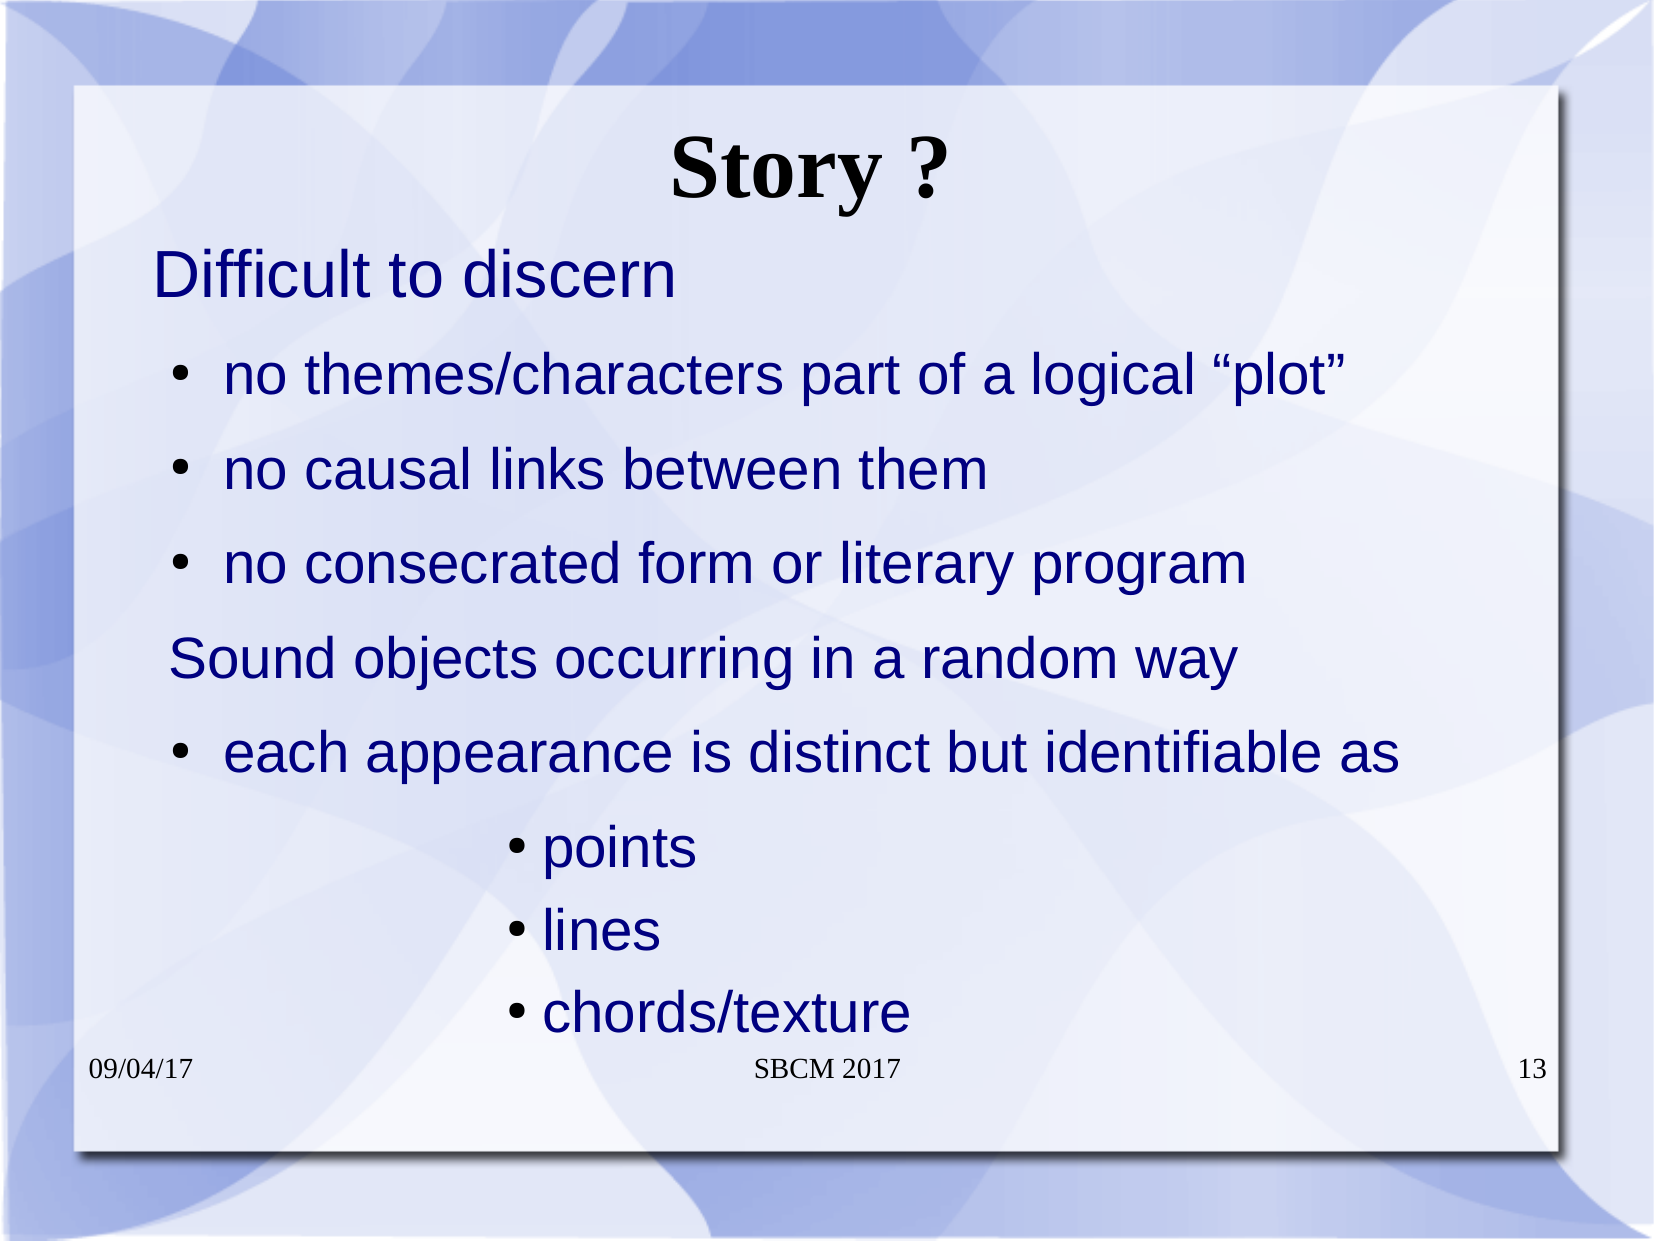

# Story ?
Difficult to discern
no themes/characters part of a logical “plot”
no causal links between them
no consecrated form or literary program
 Sound objects occurring in a random way
each appearance is distinct but identifiable as
points
lines
chords/texture
09/04/17
SBCM 2017
13